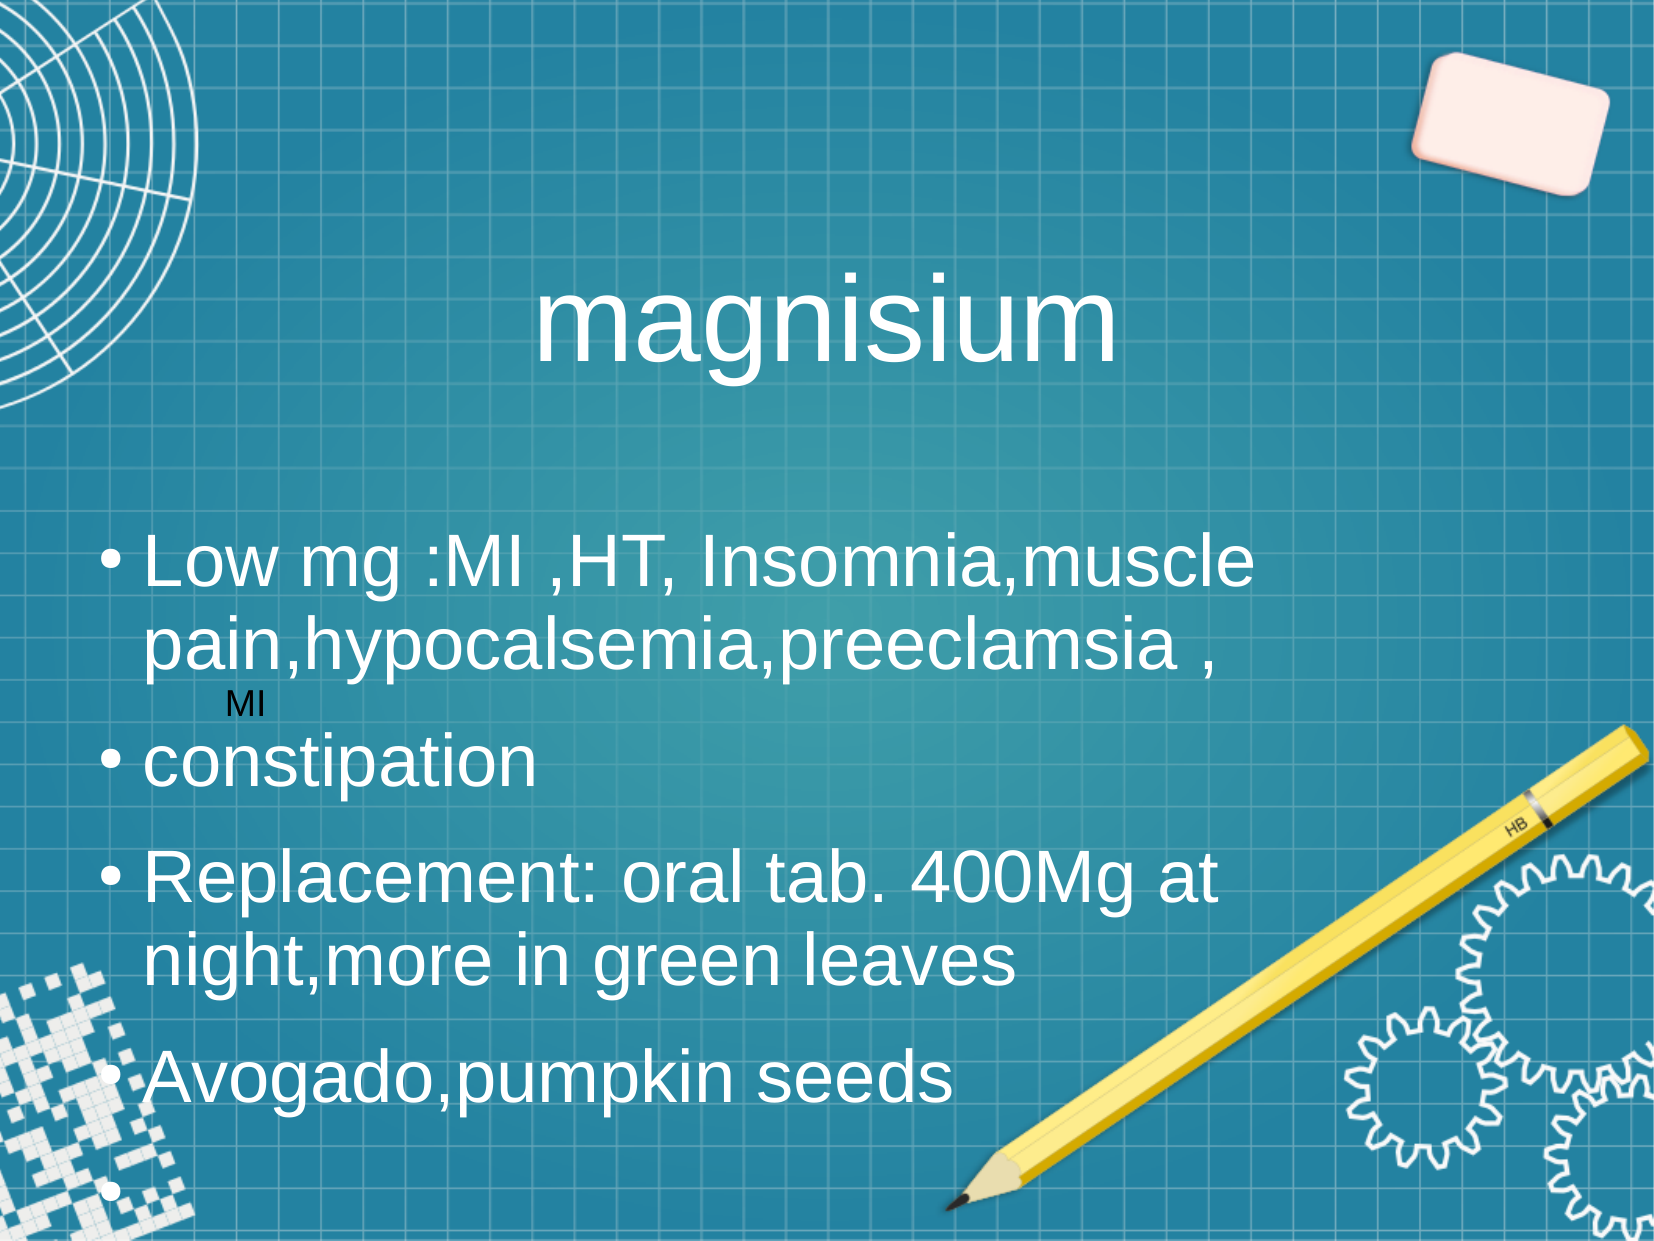

# magnisium
Low mg :MI ,HT, Insomnia,muscle pain,hypocalsemia,preeclamsia ,
constipation
Replacement: oral tab. 400Mg at night,more in green leaves
Avogado,pumpkin seeds
MI